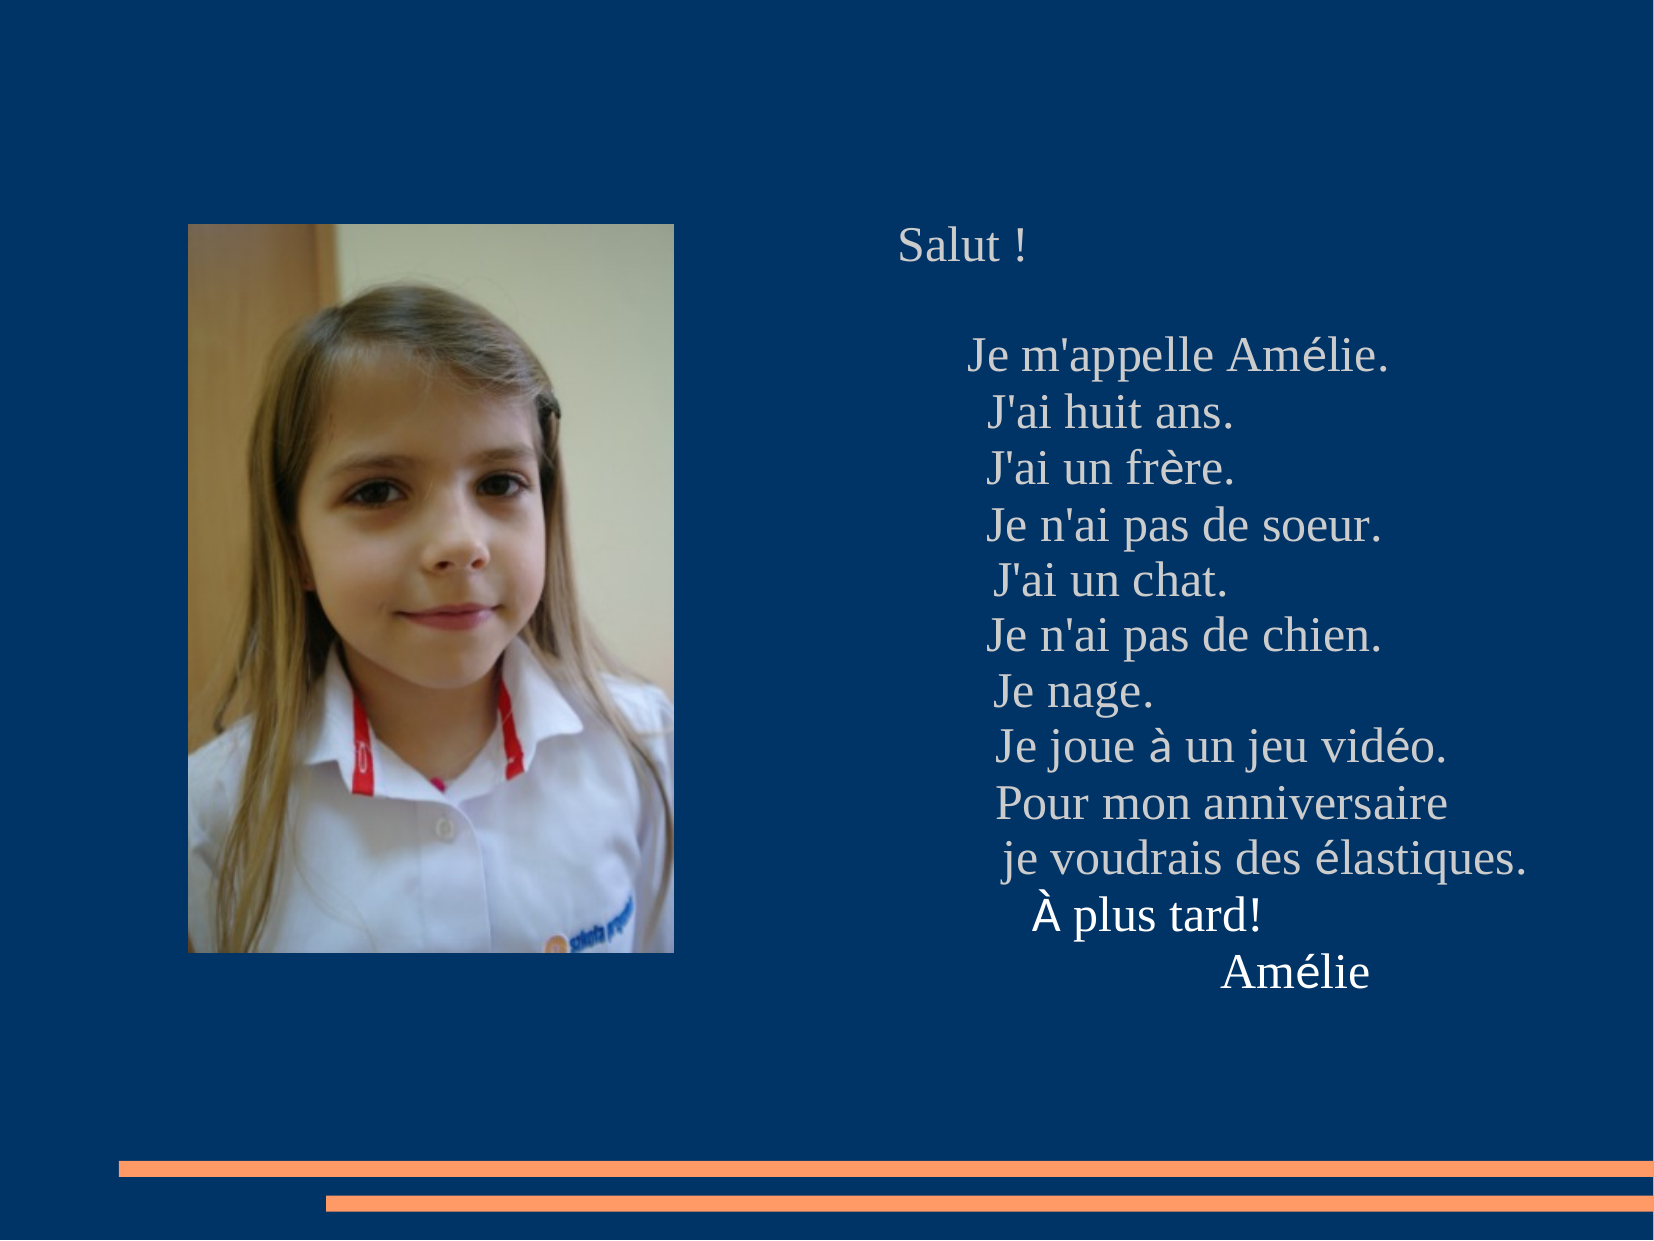

Salut !
										Je m'appelle Amélie.
								J'ai huit ans.
								J'ai un frère.
										Je n'ai pas de soeur.
								J'ai un chat.
										Je n'ai pas de chien.
							Je nage.
											Je joue à un jeu vidéo.
											Pour mon anniversaire
												 je voudrais des élastiques.
									À plus tard!
													Amélie